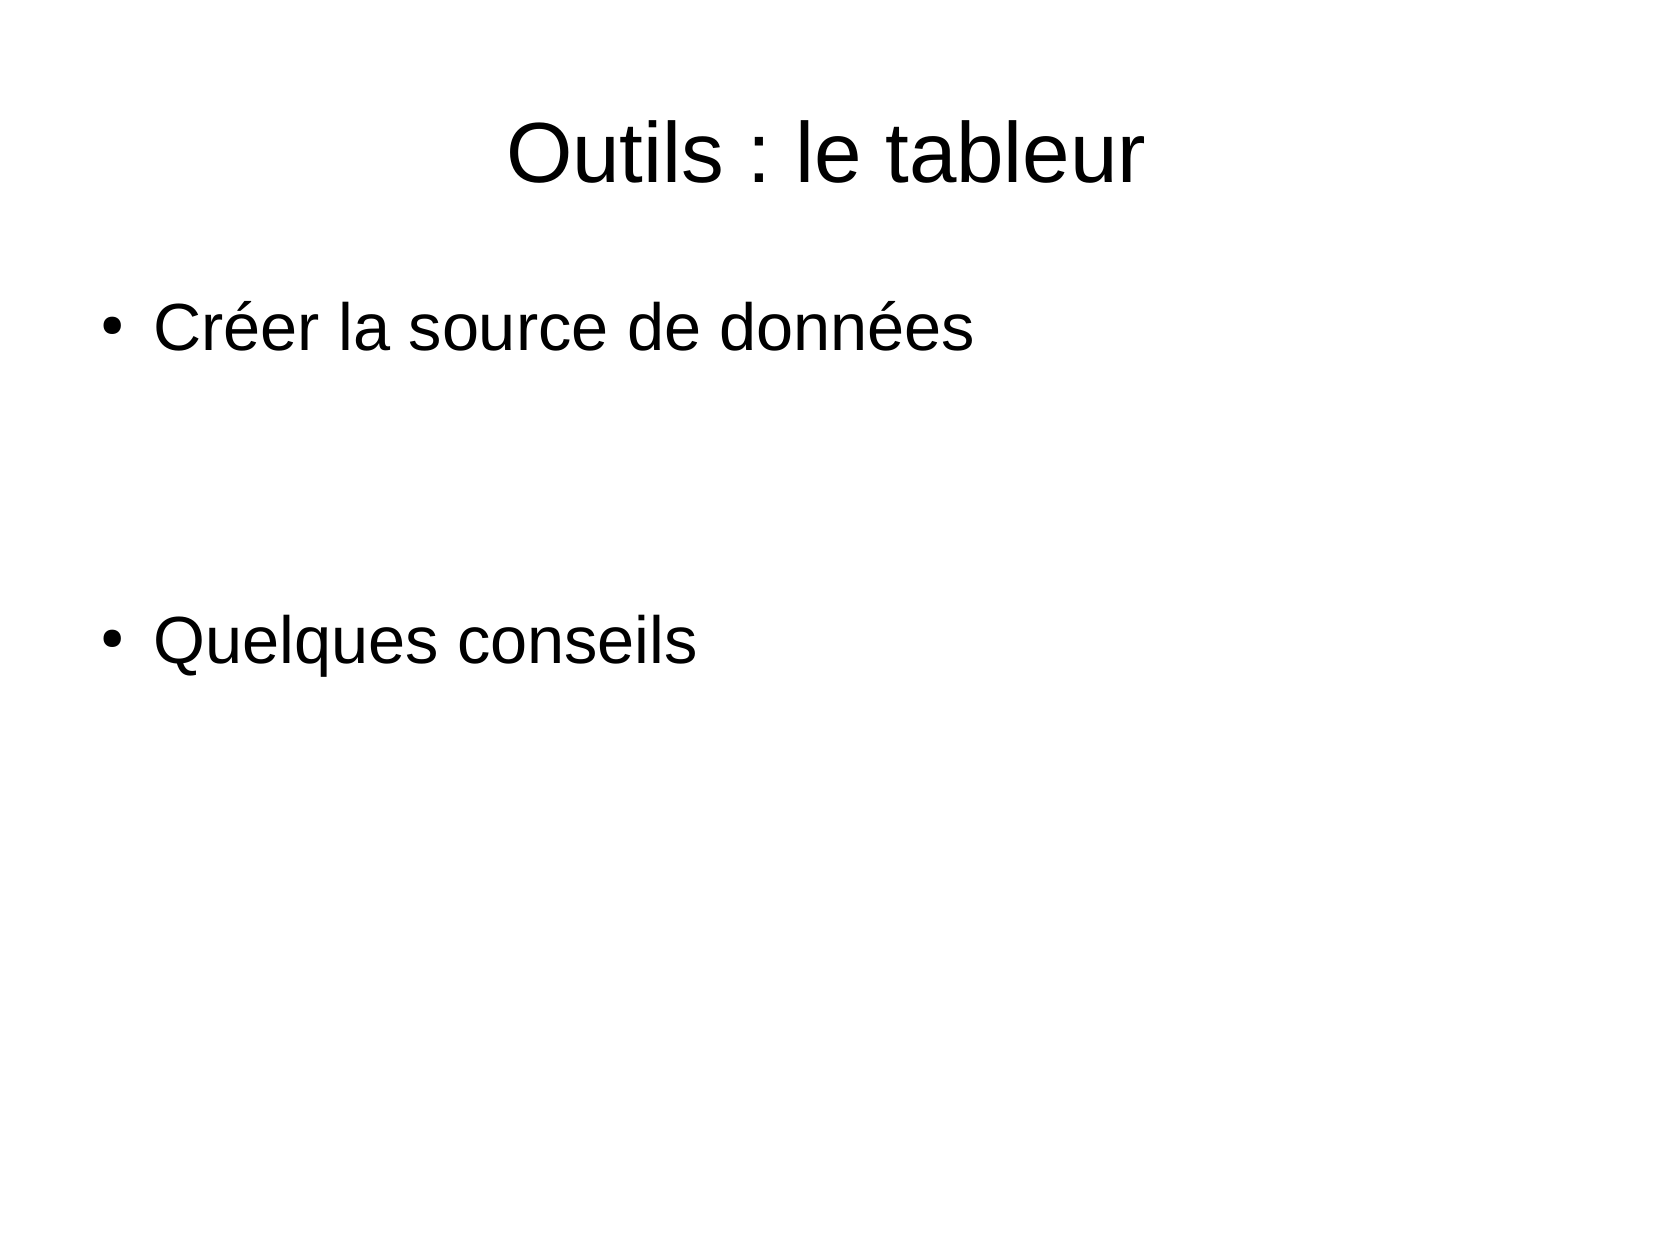

# Outils : le tableur
Créer la source de données
Quelques conseils